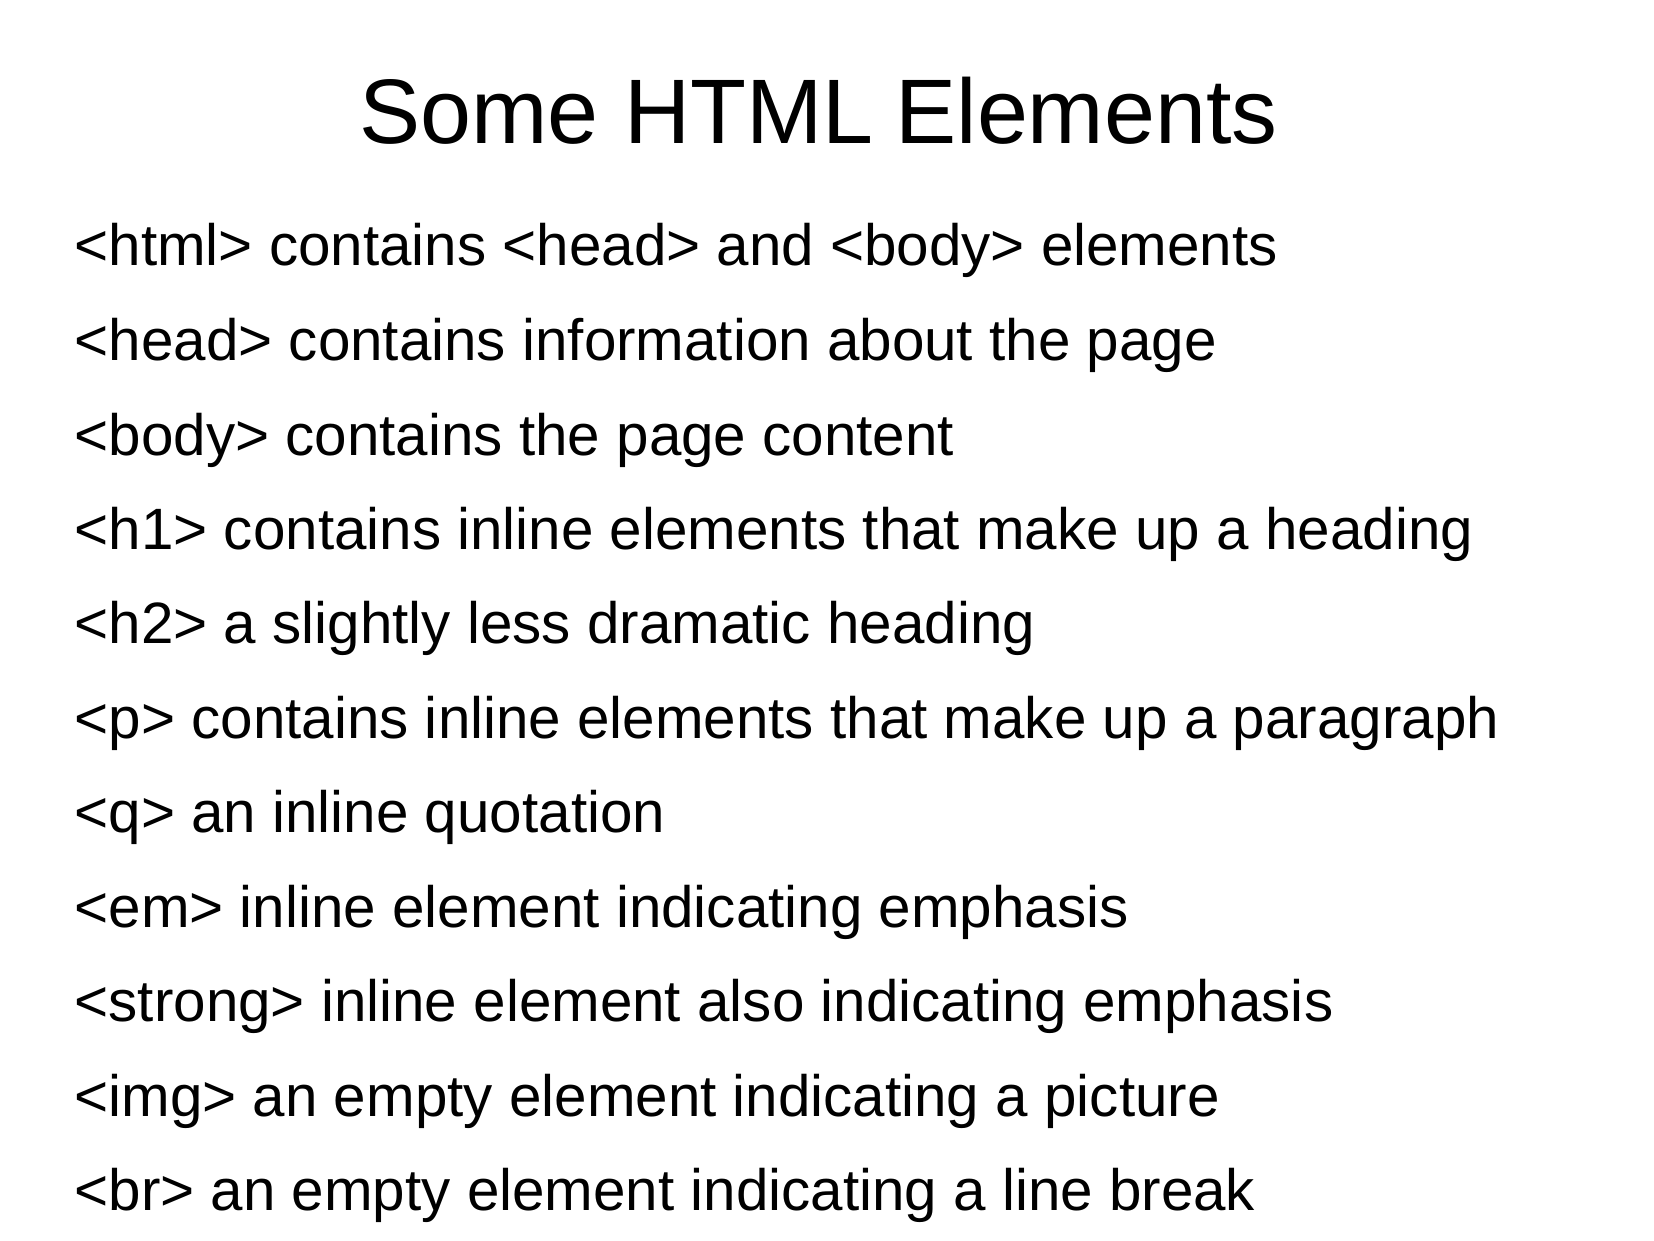

# Some HTML Elements
<html> contains <head> and <body> elements
<head> contains information about the page
<body> contains the page content
<h1> contains inline elements that make up a heading
<h2> a slightly less dramatic heading
<p> contains inline elements that make up a paragraph
<q> an inline quotation
<em> inline element indicating emphasis
<strong> inline element also indicating emphasis
<img> an empty element indicating a picture
<br> an empty element indicating a line break